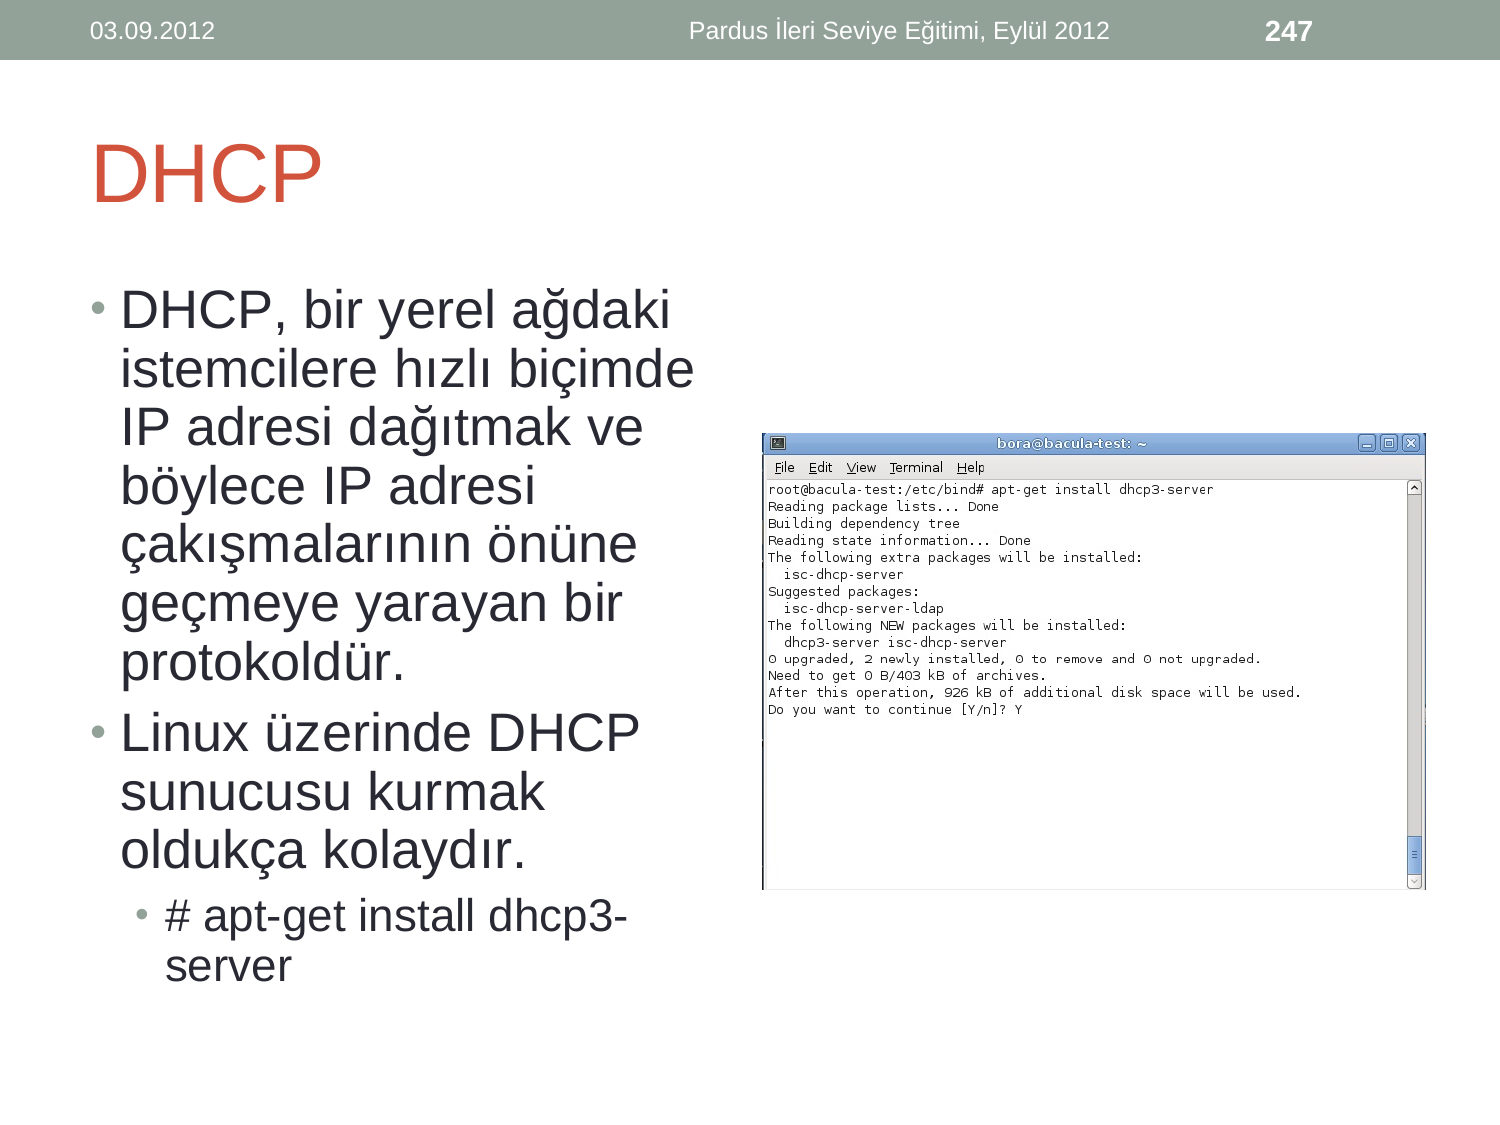

03.09.2012
Pardus İleri Seviye Eğitimi, Eylül 2012
# DHCP
DHCP, bir yerel ağdaki istemcilere hızlı biçimde IP adresi dağıtmak ve böylece IP adresi çakışmalarının önüne geçmeye yarayan bir protokoldür.
Linux üzerinde DHCP sunucusu kurmak oldukça kolaydır.
# apt-get install dhcp3-server